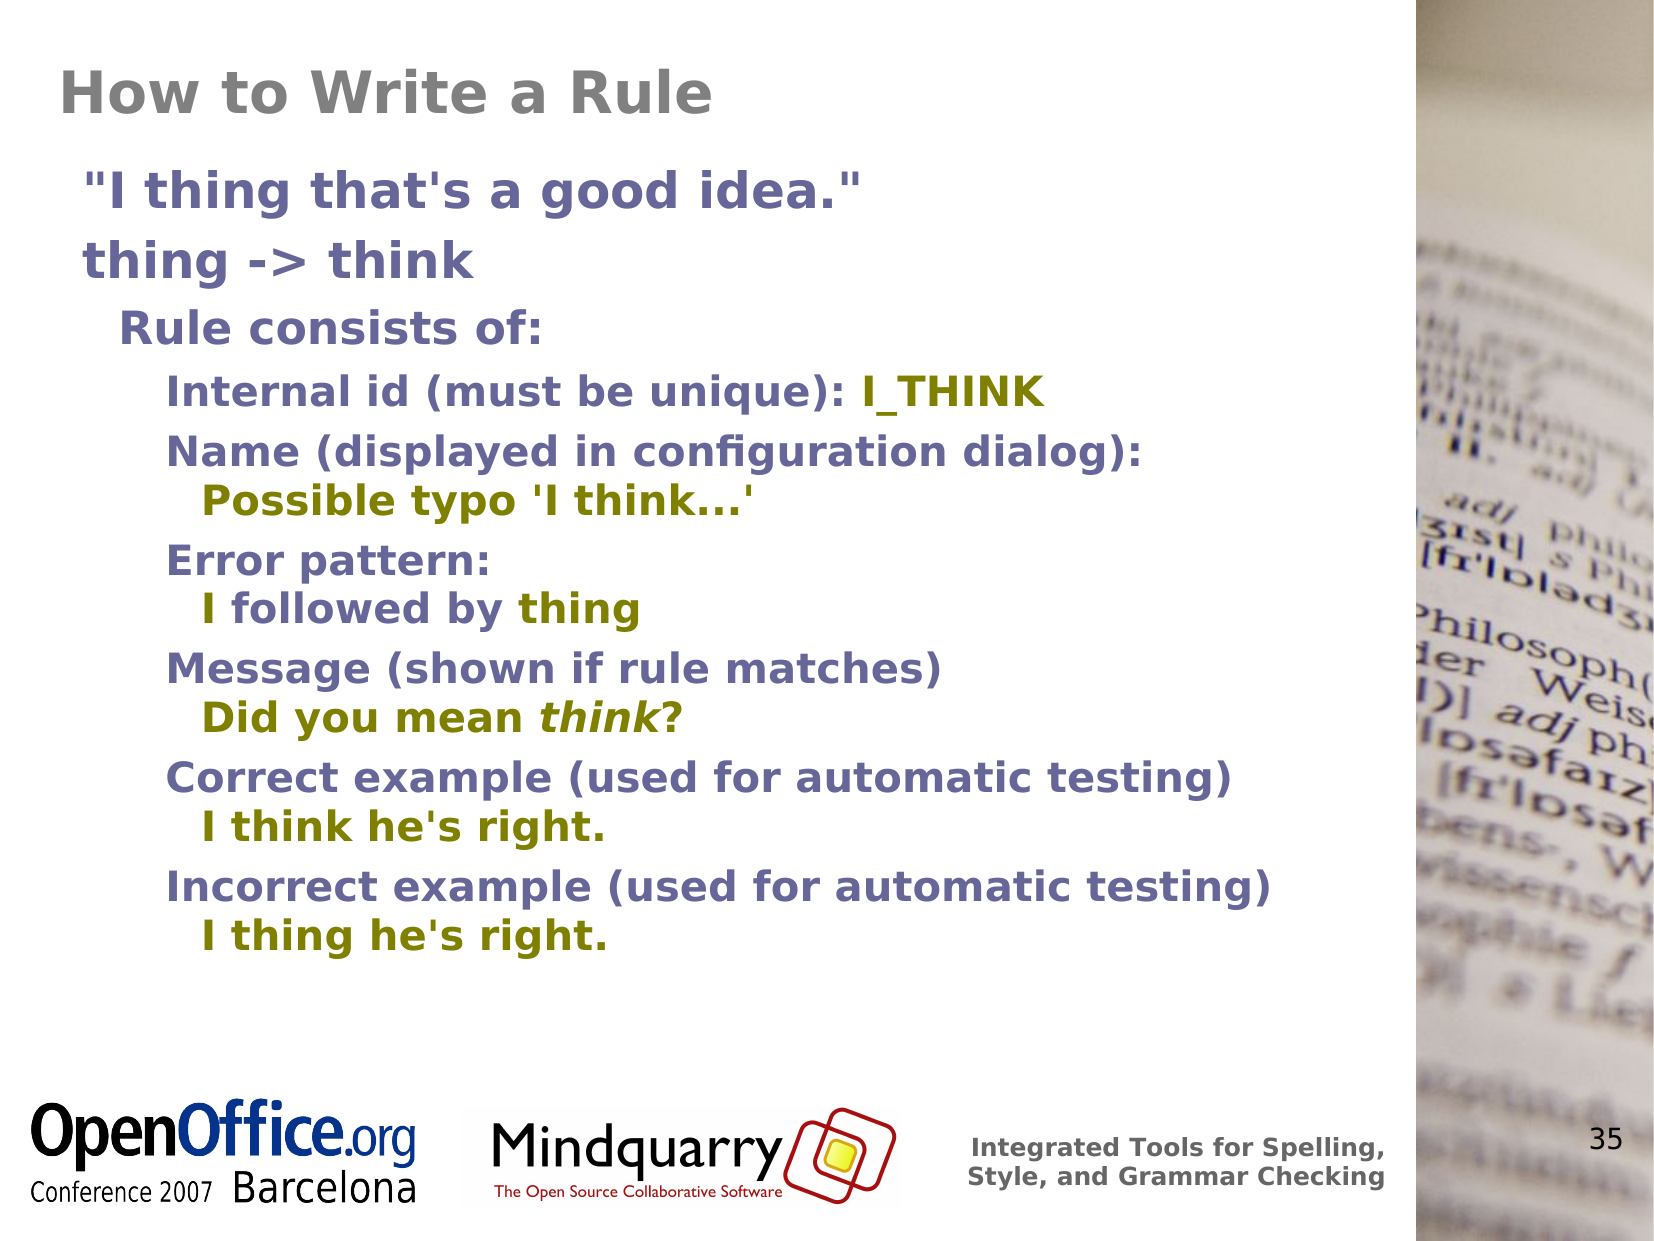

How to Write a Rule
"I thing that's a good idea."
thing -> think
Rule consists of:
Internal id (must be unique): I_THINK
Name (displayed in configuration dialog):
Possible typo 'I think...'
Error pattern:
I followed by thing
Message (shown if rule matches)
Did you mean think?
Correct example (used for automatic testing)
I think he's right.
Incorrect example (used for automatic testing)
I thing he's right.
35
#